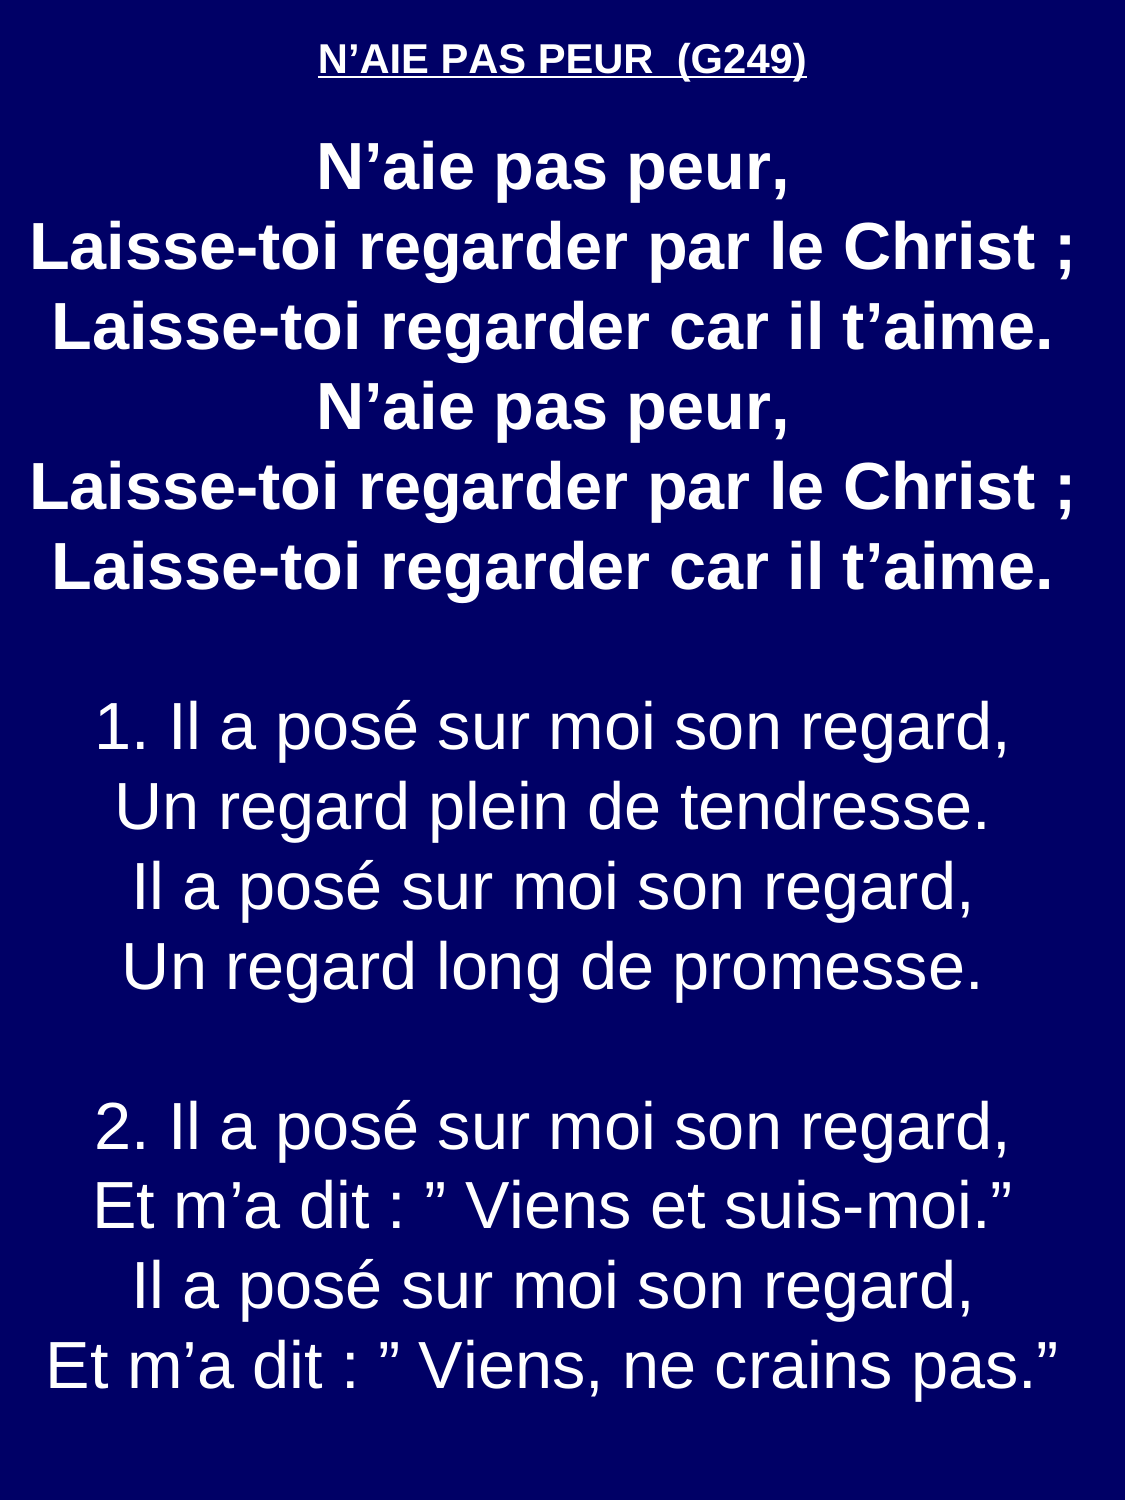

N’AIE PAS PEUR (G249)
N’aie pas peur,
Laisse-toi regarder par le Christ ;
Laisse-toi regarder car il t’aime.
N’aie pas peur,
Laisse-toi regarder par le Christ ;
Laisse-toi regarder car il t’aime.
1. Il a posé sur moi son regard,
Un regard plein de tendresse.
Il a posé sur moi son regard,
Un regard long de promesse.
2. Il a posé sur moi son regard,
Et m’a dit : ” Viens et suis-moi.”
Il a posé sur moi son regard,
Et m’a dit : ” Viens, ne crains pas.”